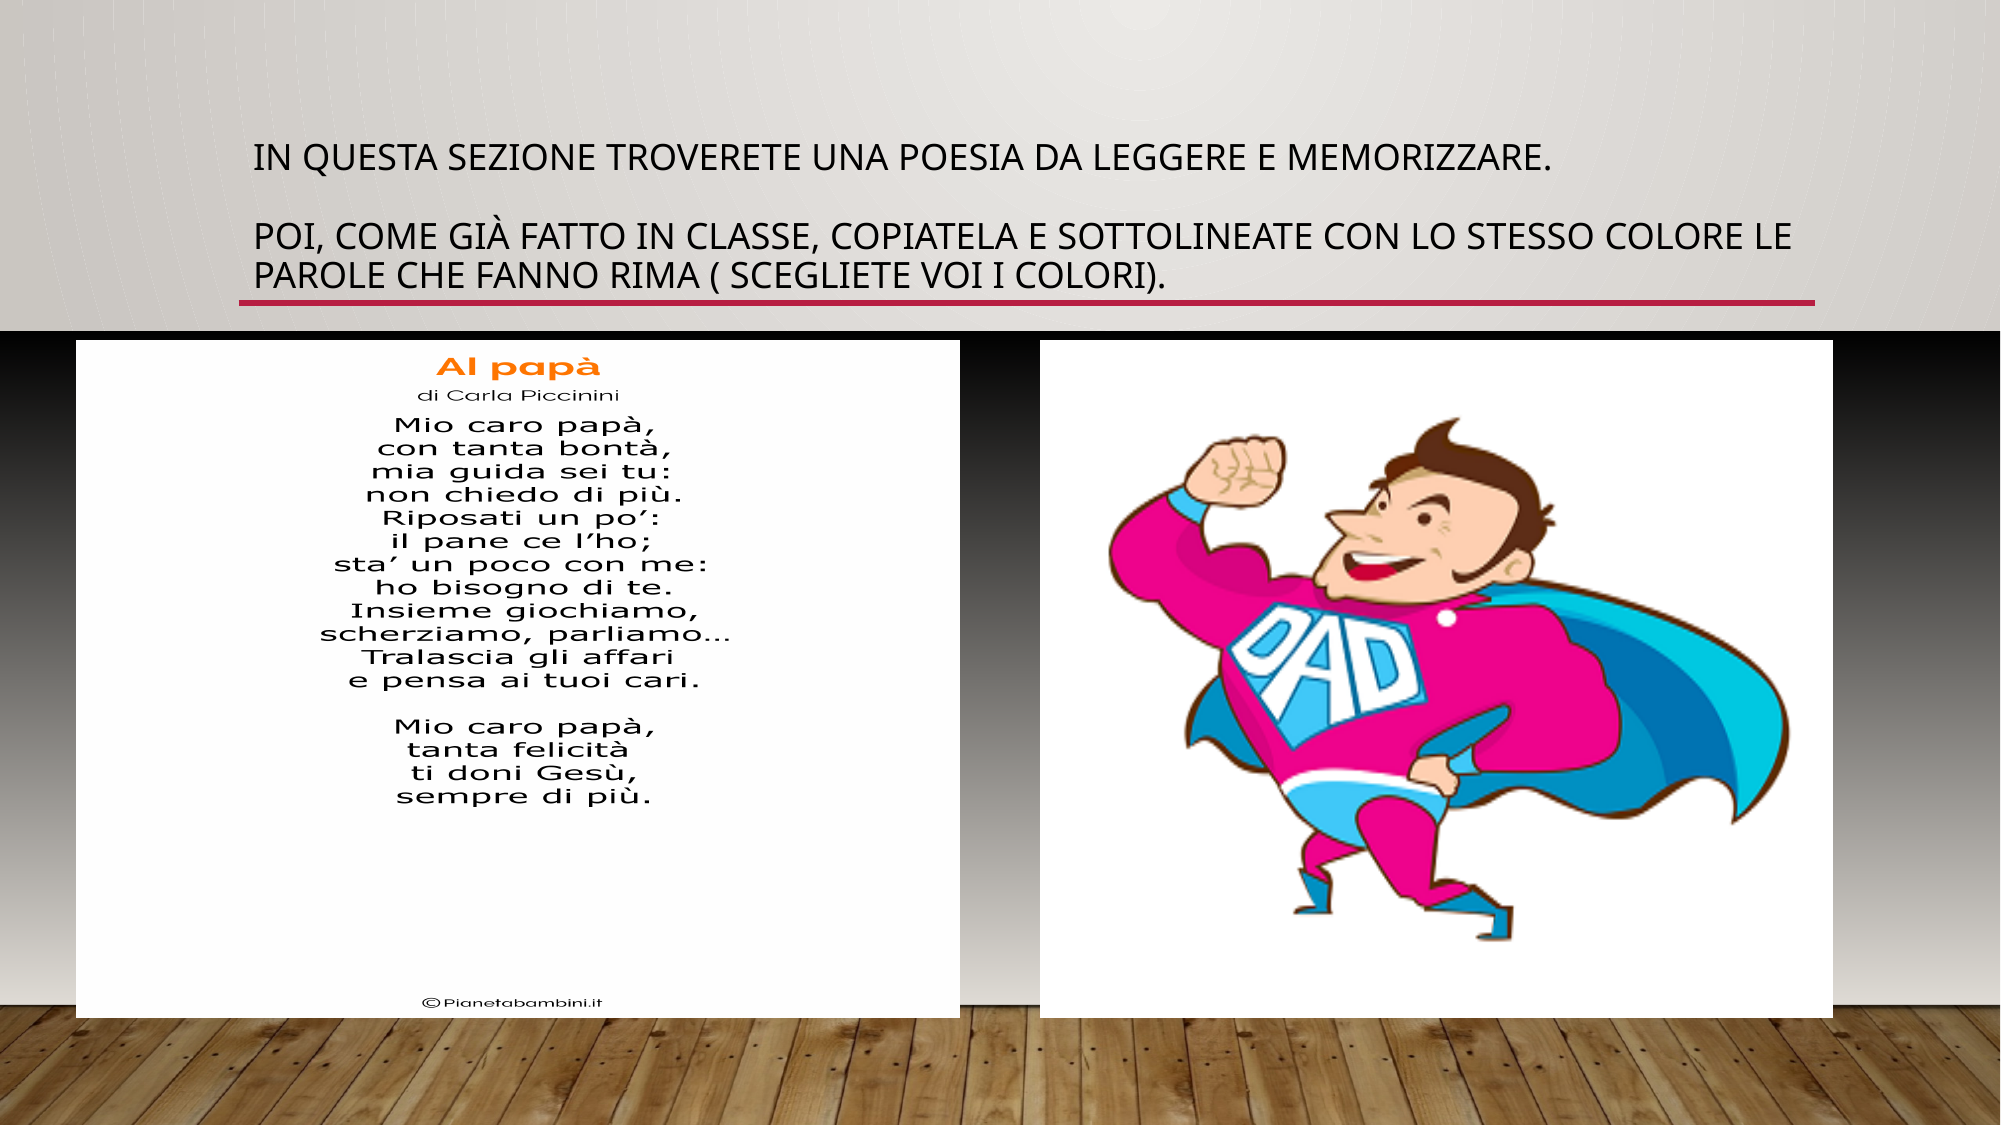

# In questa sezione troverete una poesia da leggere e memorizzare. Poi, come già fatto in classe, copiatela e sottolineate con lo stesso colore le parole che fanno rima ( scegliete voi i colori).